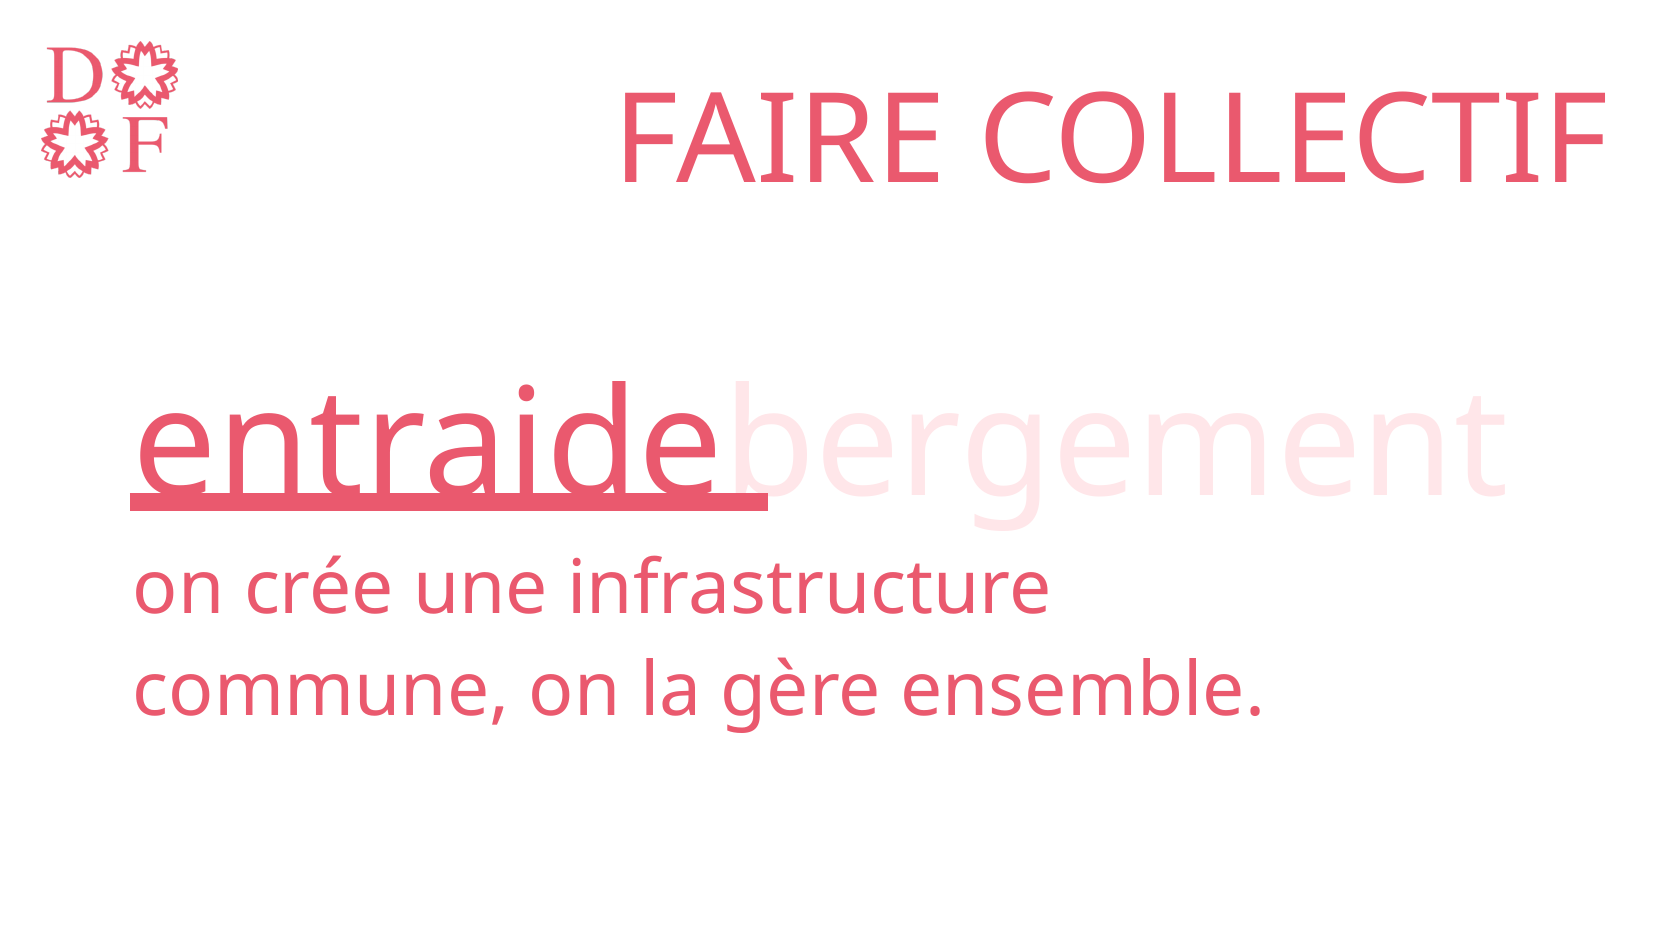

FAIRE COLLECTIF
entraidebergement
on crée une infrastructure commune, on la gère ensemble.